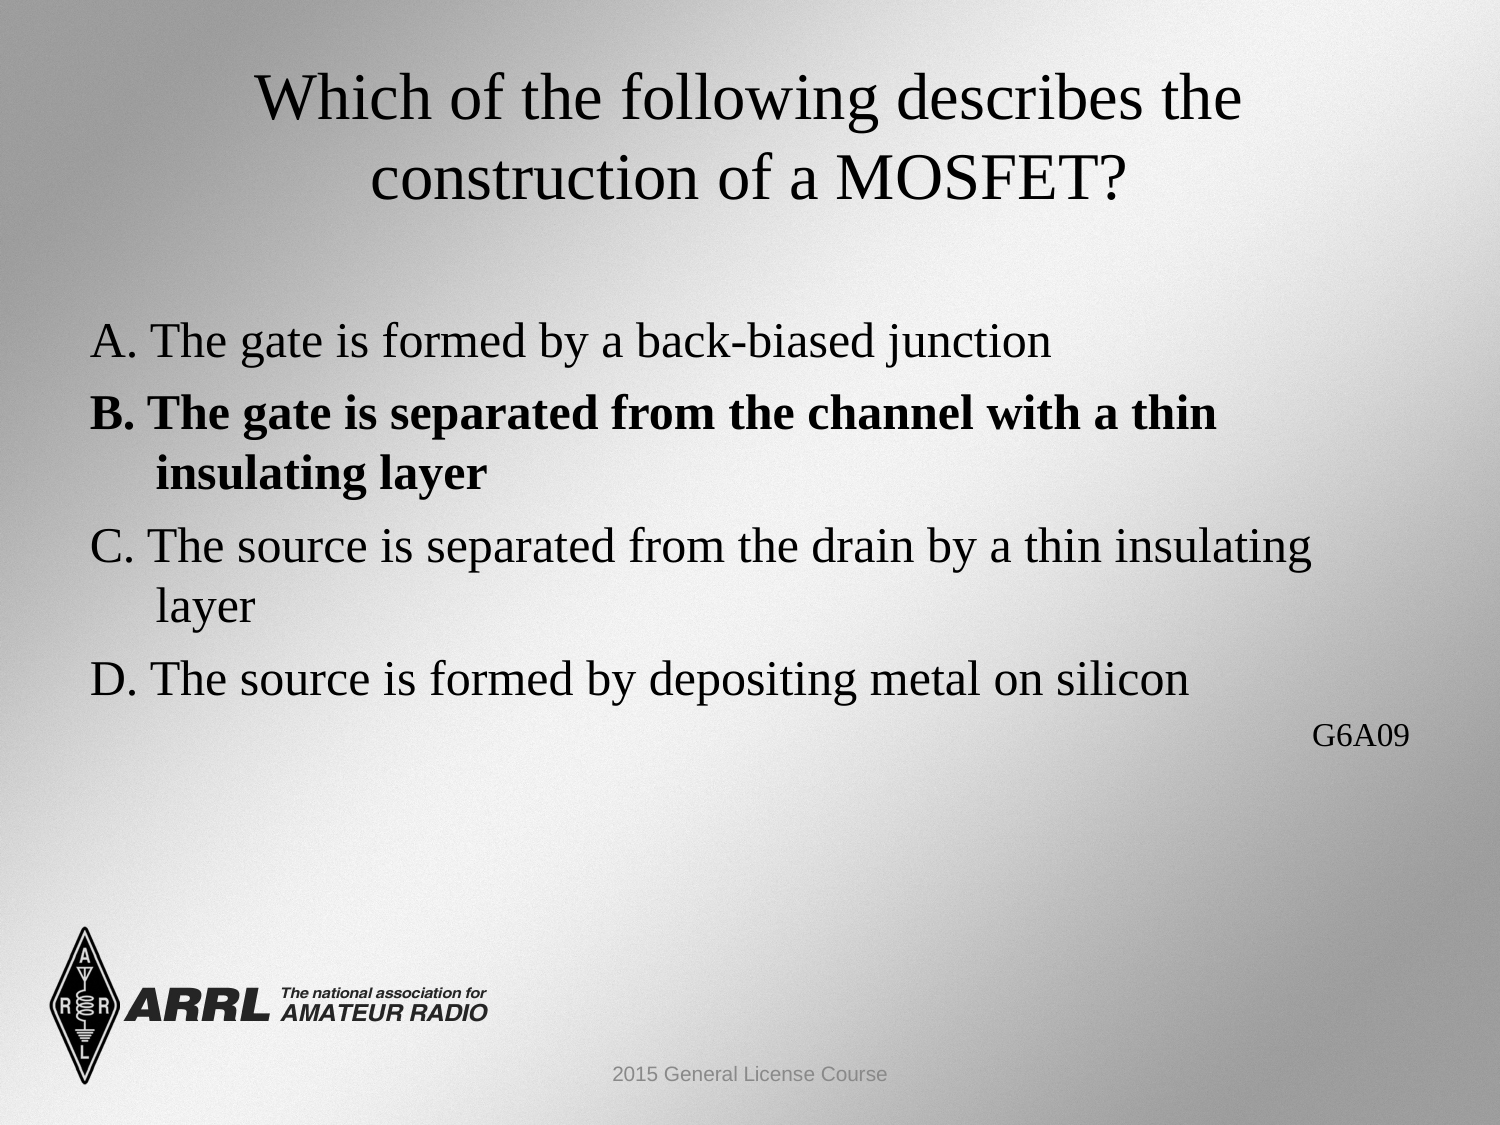

# Which of the following describes the construction of a MOSFET?
A. The gate is formed by a back-biased junction
B. The gate is separated from the channel with a thin insulating layer
C. The source is separated from the drain by a thin insulating layer
D. The source is formed by depositing metal on silicon
 G6A09
2015 General License Course